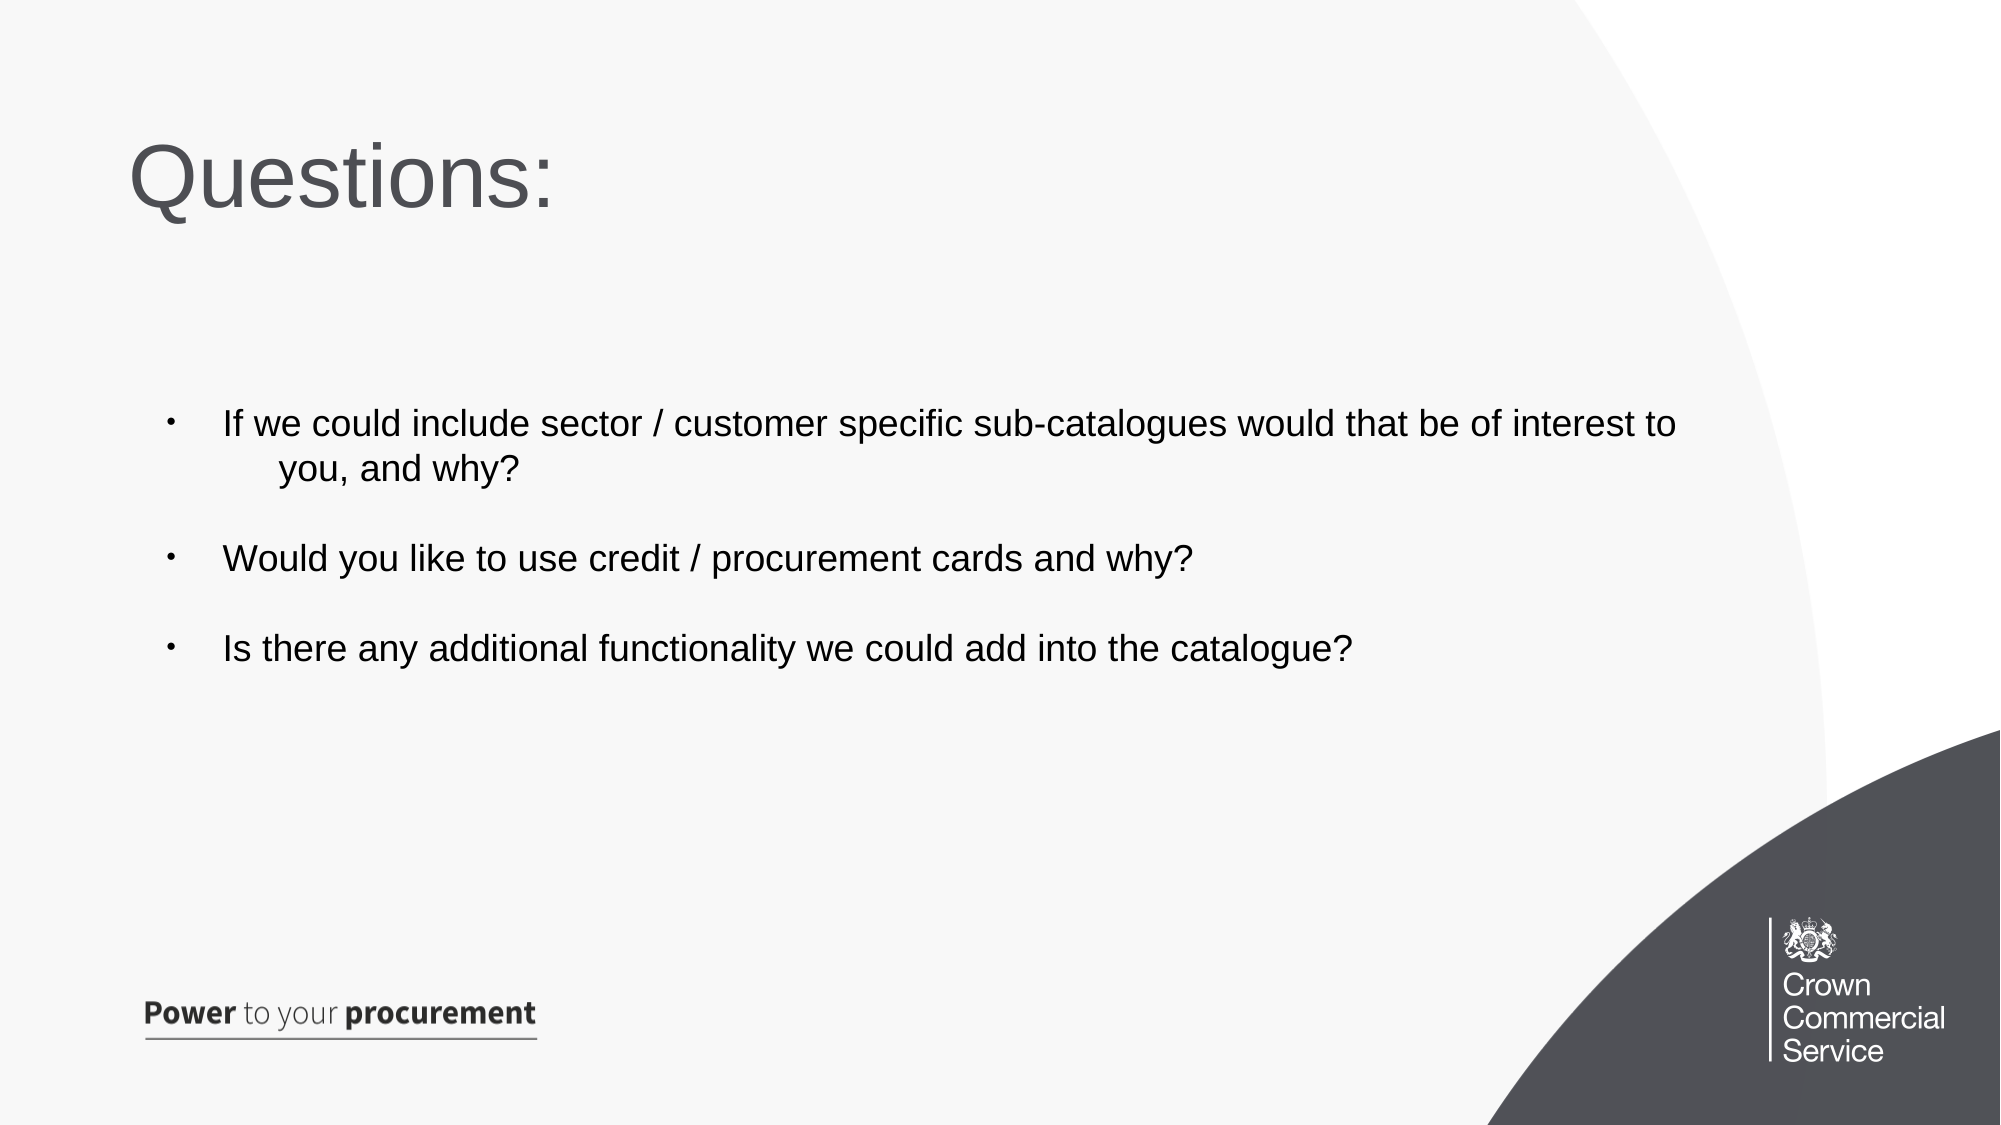

# Questions:
If we could include sector / customer specific sub-catalogues would that be of interest to you, and why?
Would you like to use credit / procurement cards and why?
Is there any additional functionality we could add into the catalogue?